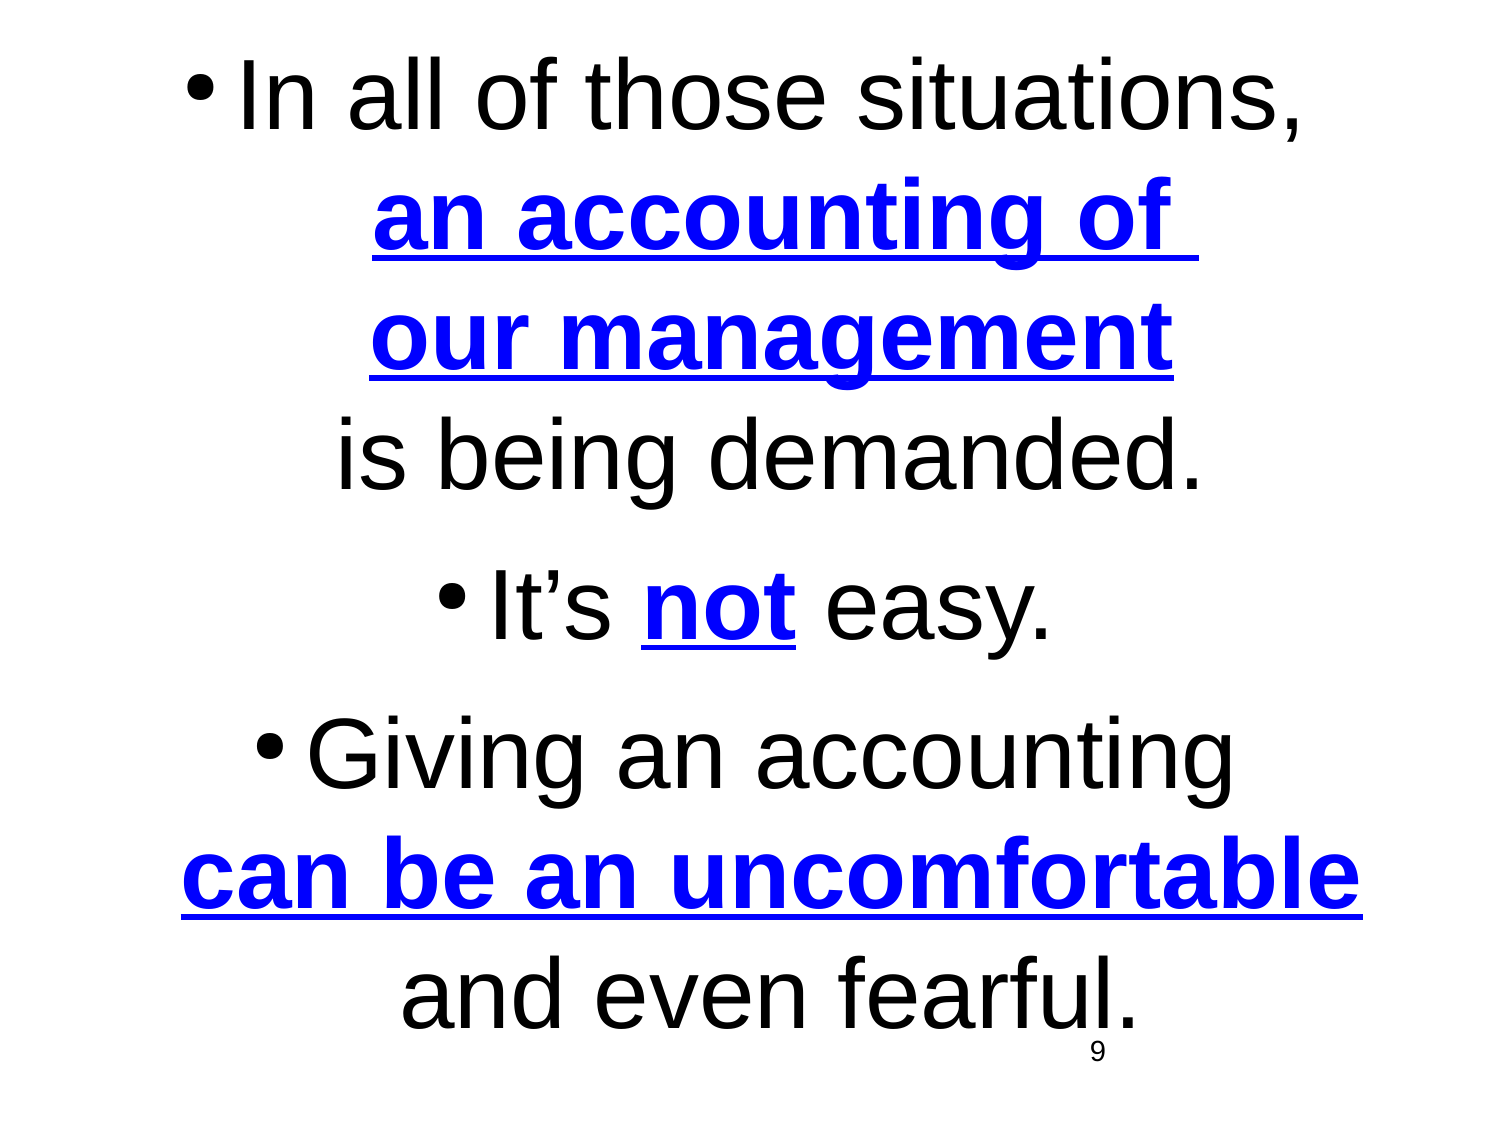

# In all of those situations, an accounting of our management is being demanded.
It’s not easy.
Giving an accounting
can be an uncomfortable
and even fearful.
9